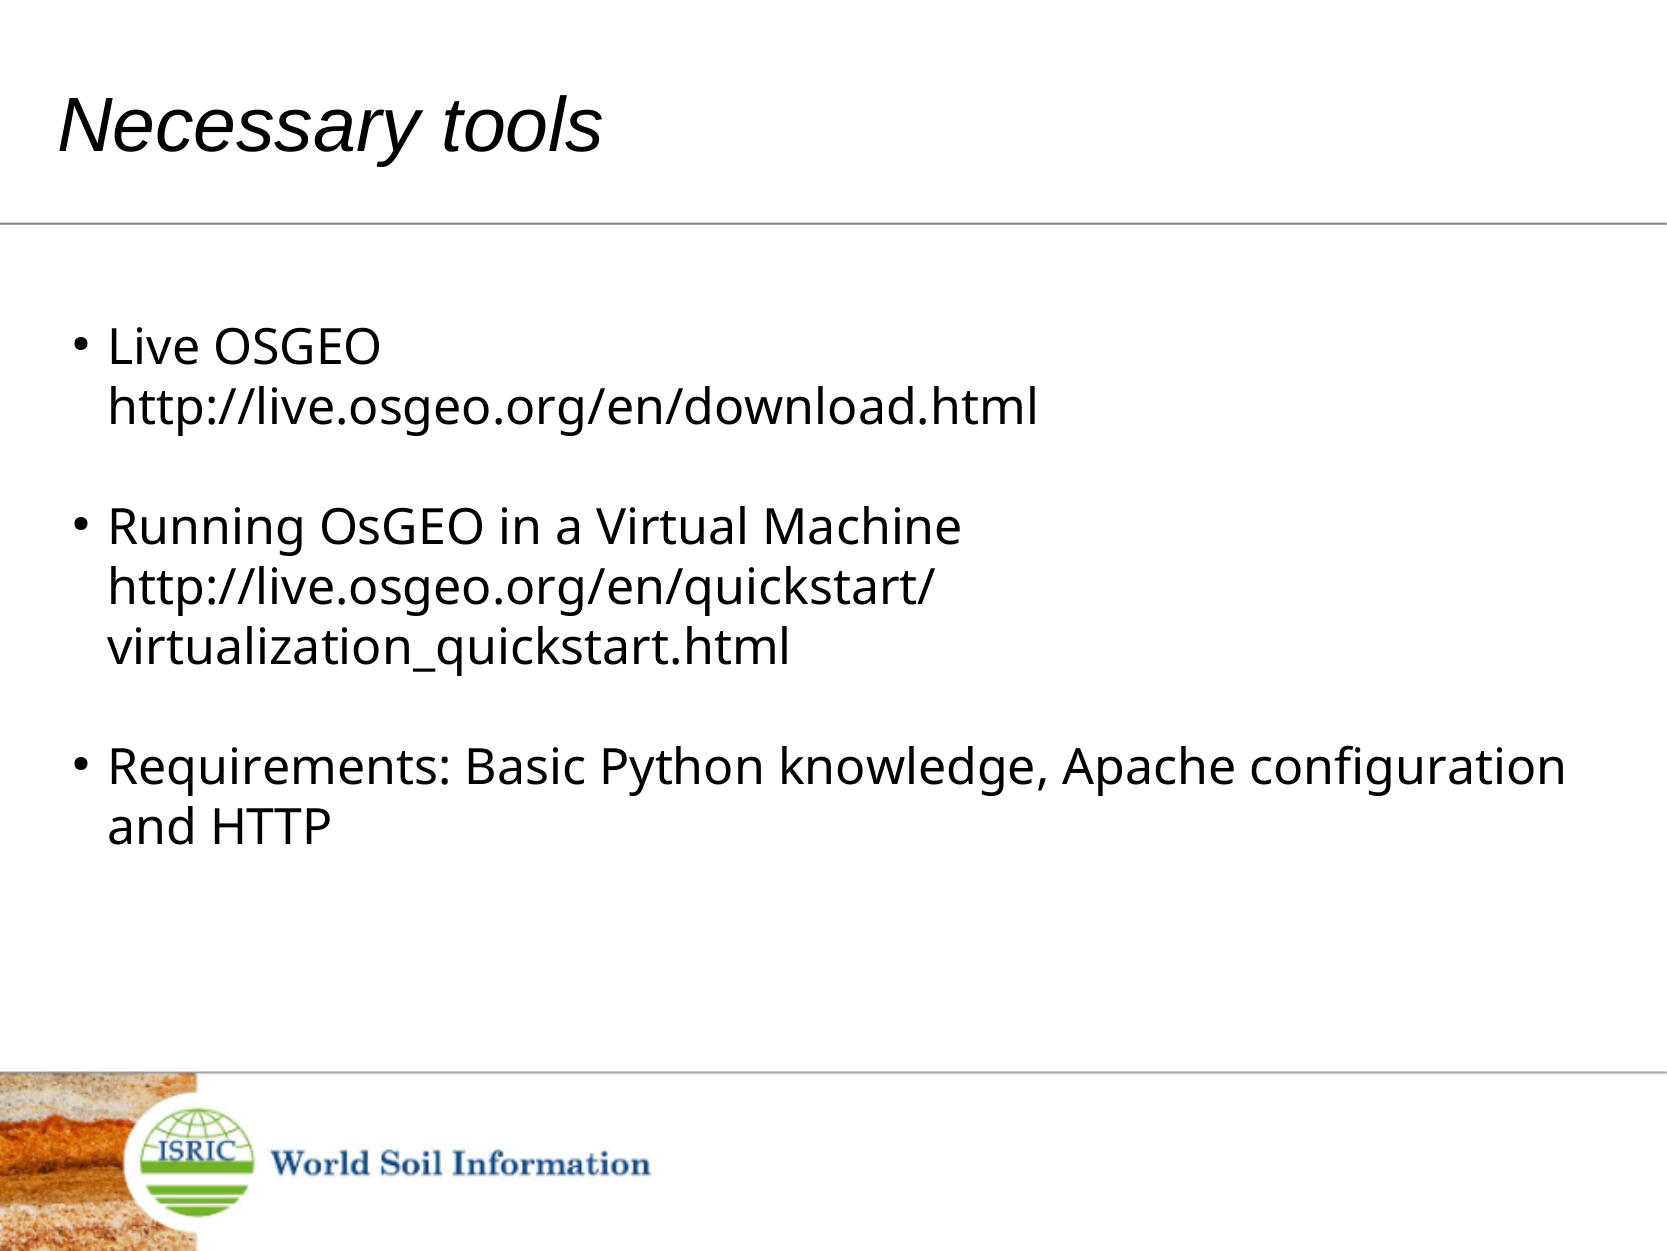

Necessary tools
Live OSGEO
http://live.osgeo.org/en/download.html
Running OsGEO in a Virtual Machine
http://live.osgeo.org/en/quickstart/virtualization_quickstart.html
Requirements: Basic Python knowledge, Apache configuration and HTTP
#